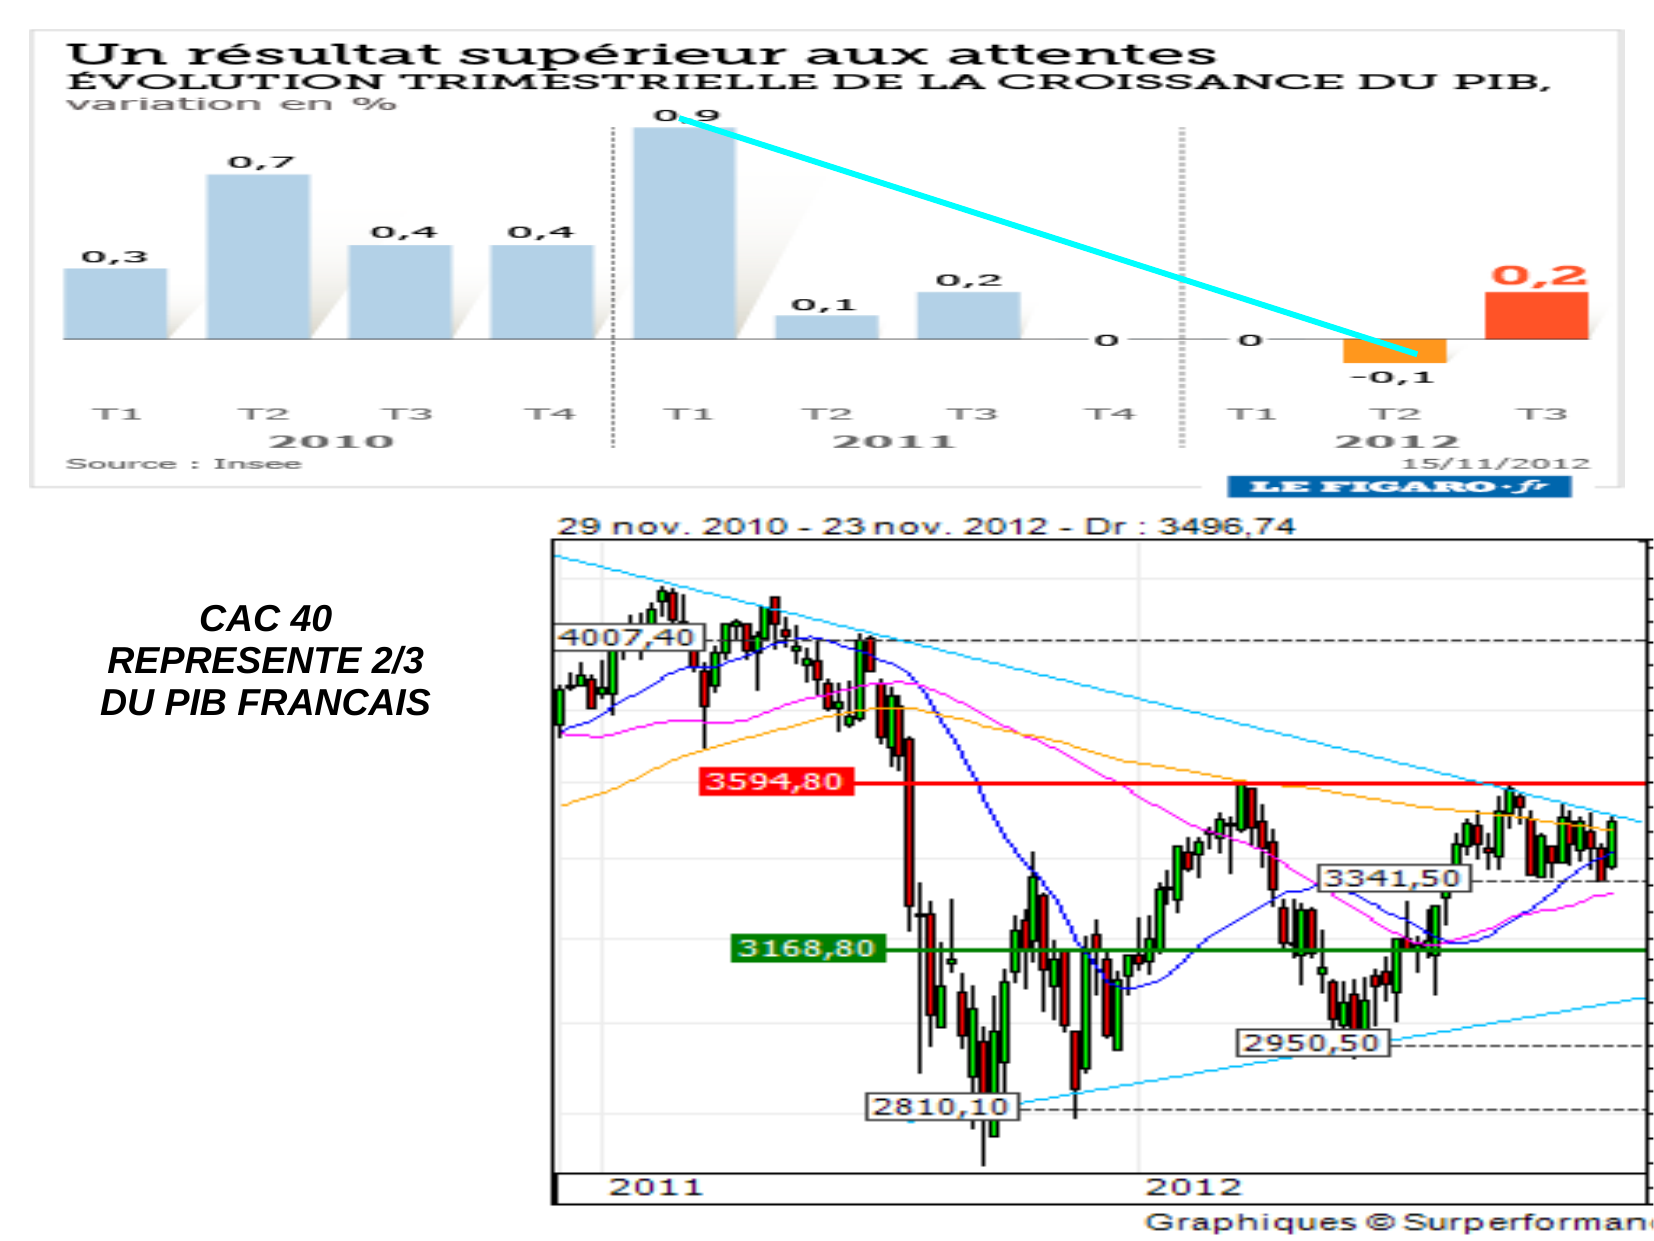

CAC 40 REPRESENTE 2/3
DU PIB FRANCAIS